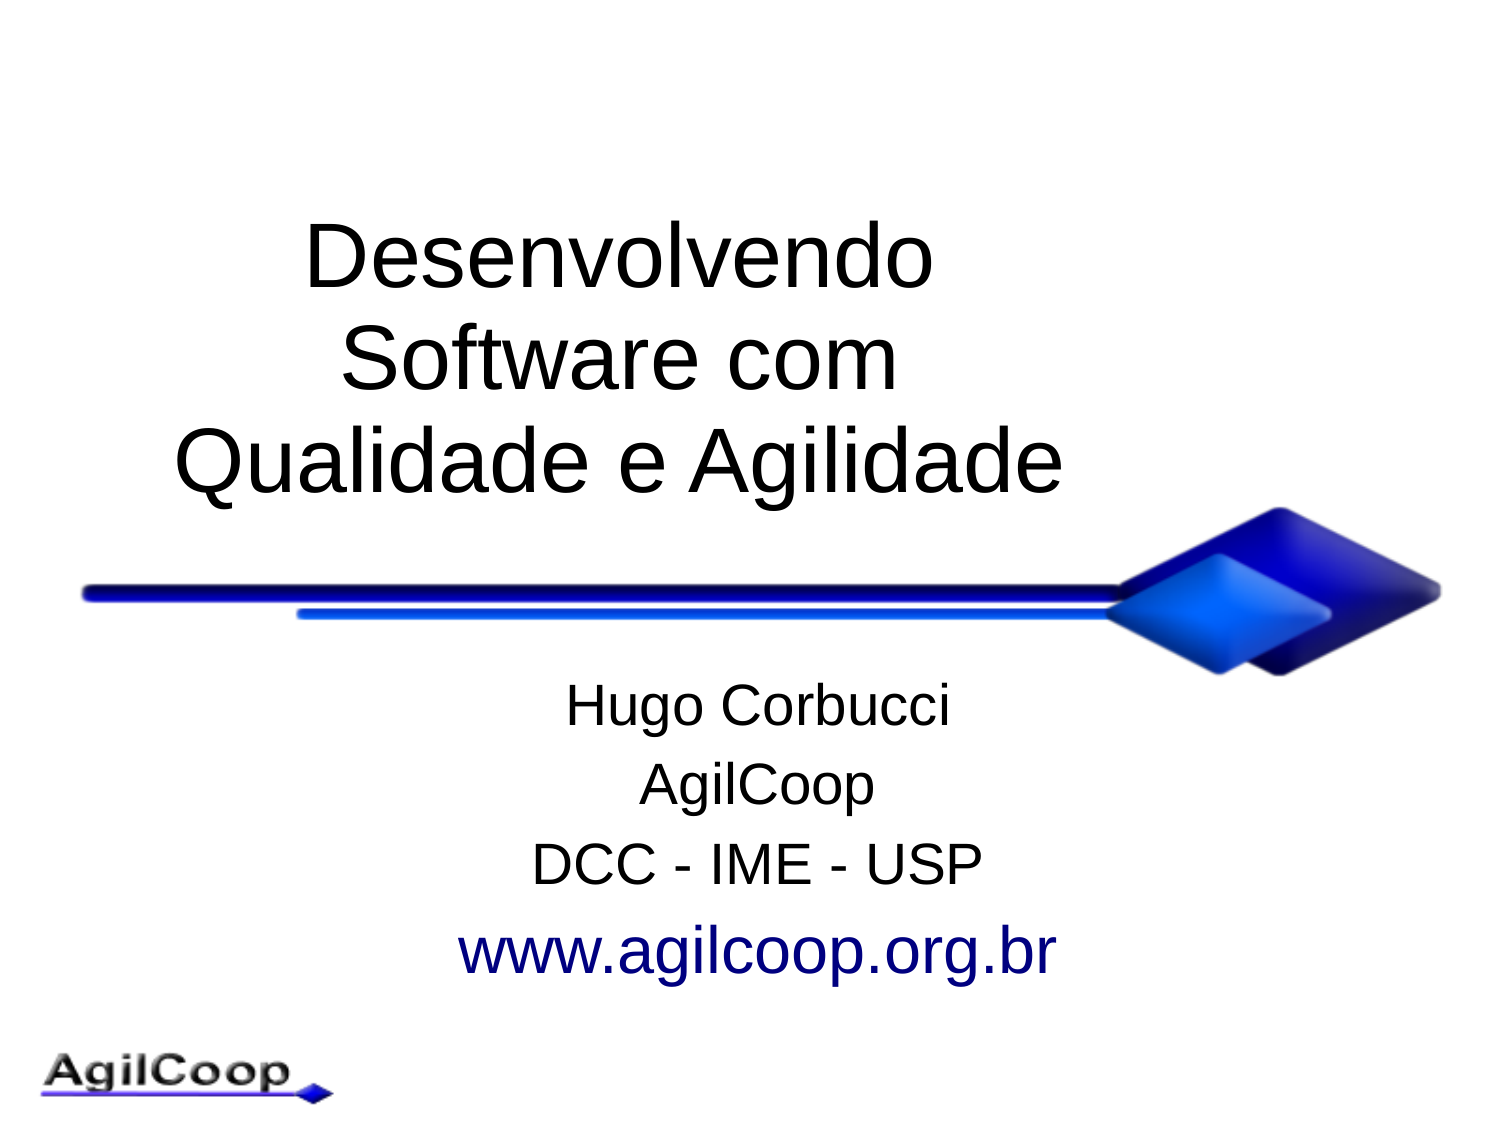

# Desenvolvendo Software com Qualidade e Agilidade
Hugo Corbucci
AgilCoop
DCC - IME - USP
www.agilcoop.org.br